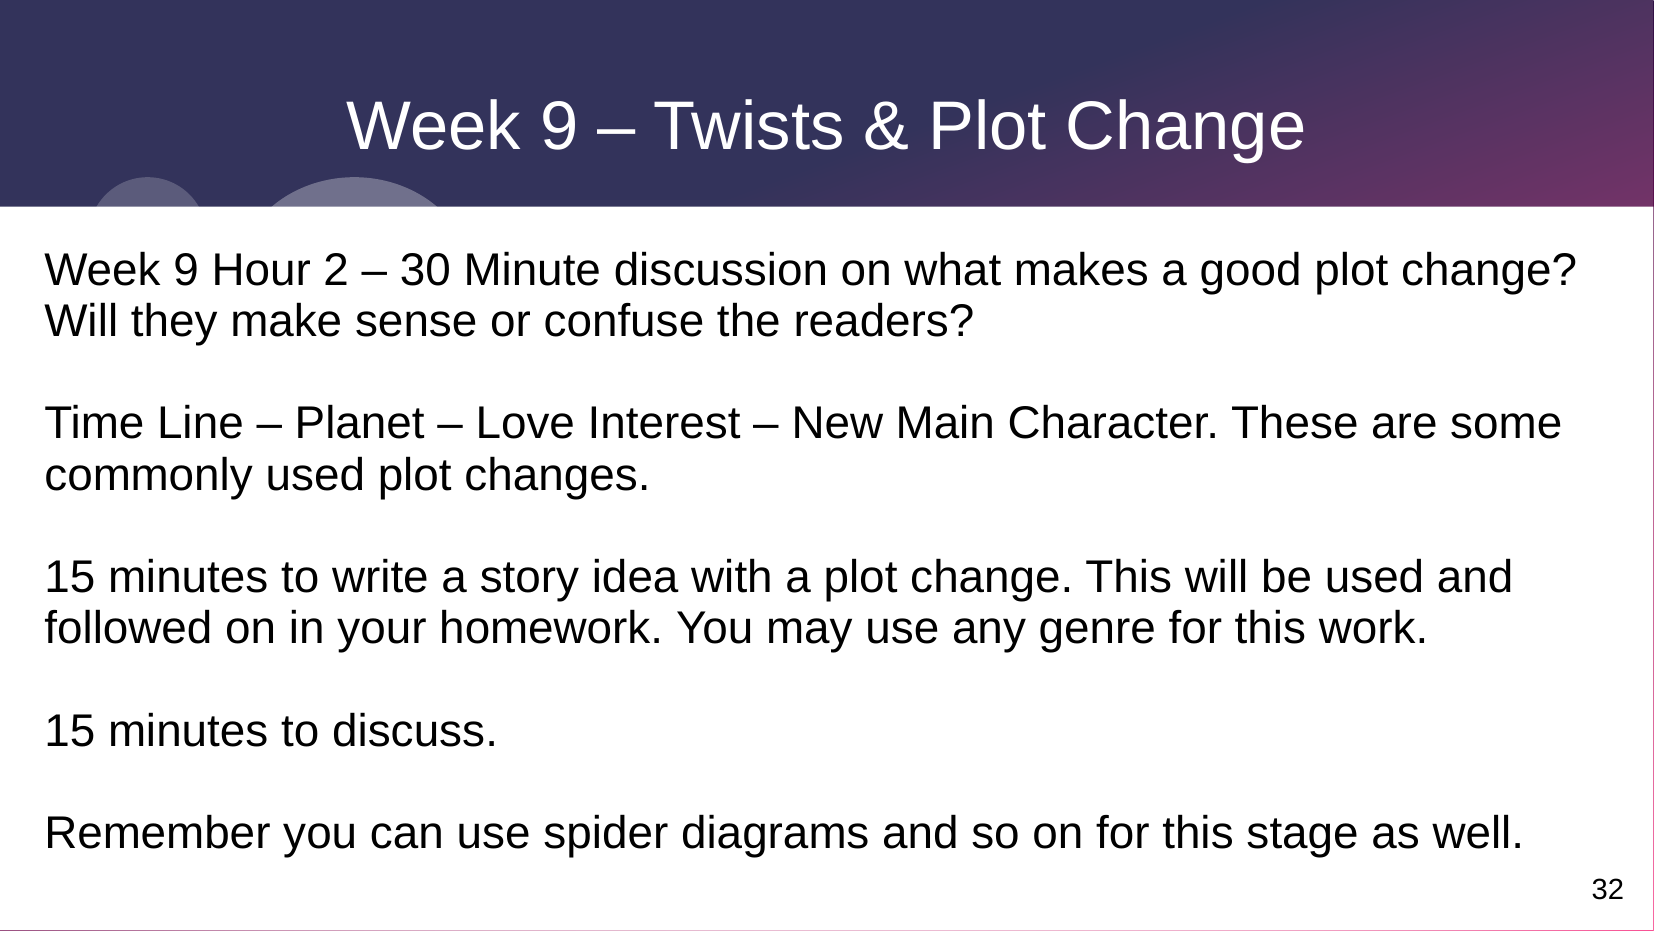

# Week 9 – Twists & Plot Change
Week 9 Hour 2 – 30 Minute discussion on what makes a good plot change? Will they make sense or confuse the readers?
Time Line – Planet – Love Interest – New Main Character. These are some commonly used plot changes.
15 minutes to write a story idea with a plot change. This will be used and followed on in your homework. You may use any genre for this work.
15 minutes to discuss.
Remember you can use spider diagrams and so on for this stage as well.
32